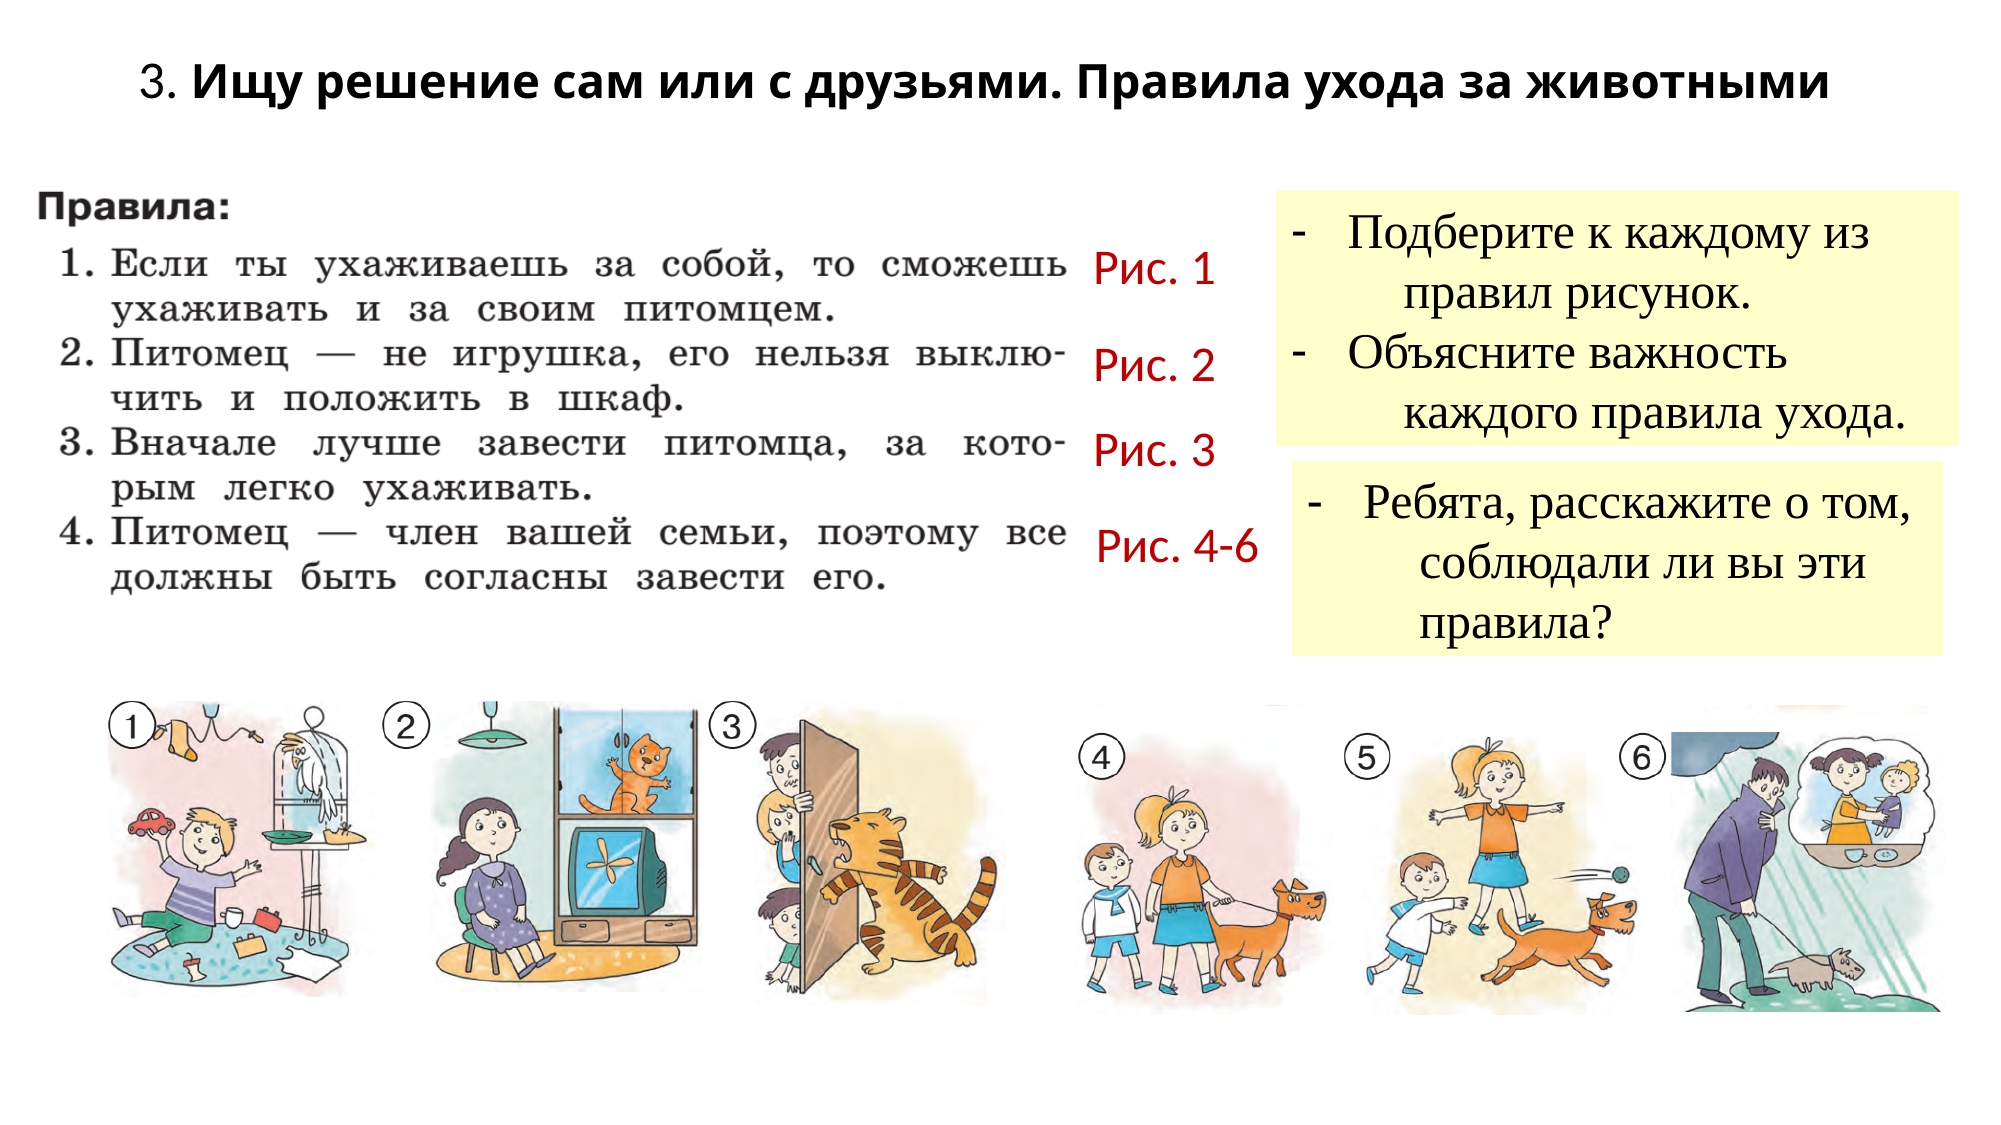

# 3. Ищу решение сам или с друзьями. Правила ухода за животными
Подберите к каждому из правил рисунок.
Объясните важность каждого правила ухода.
Рис. 1
Рис. 2
Рис. 3
Ребята, расскажите о том, соблюдали ли вы эти правила?
Рис. 4-6